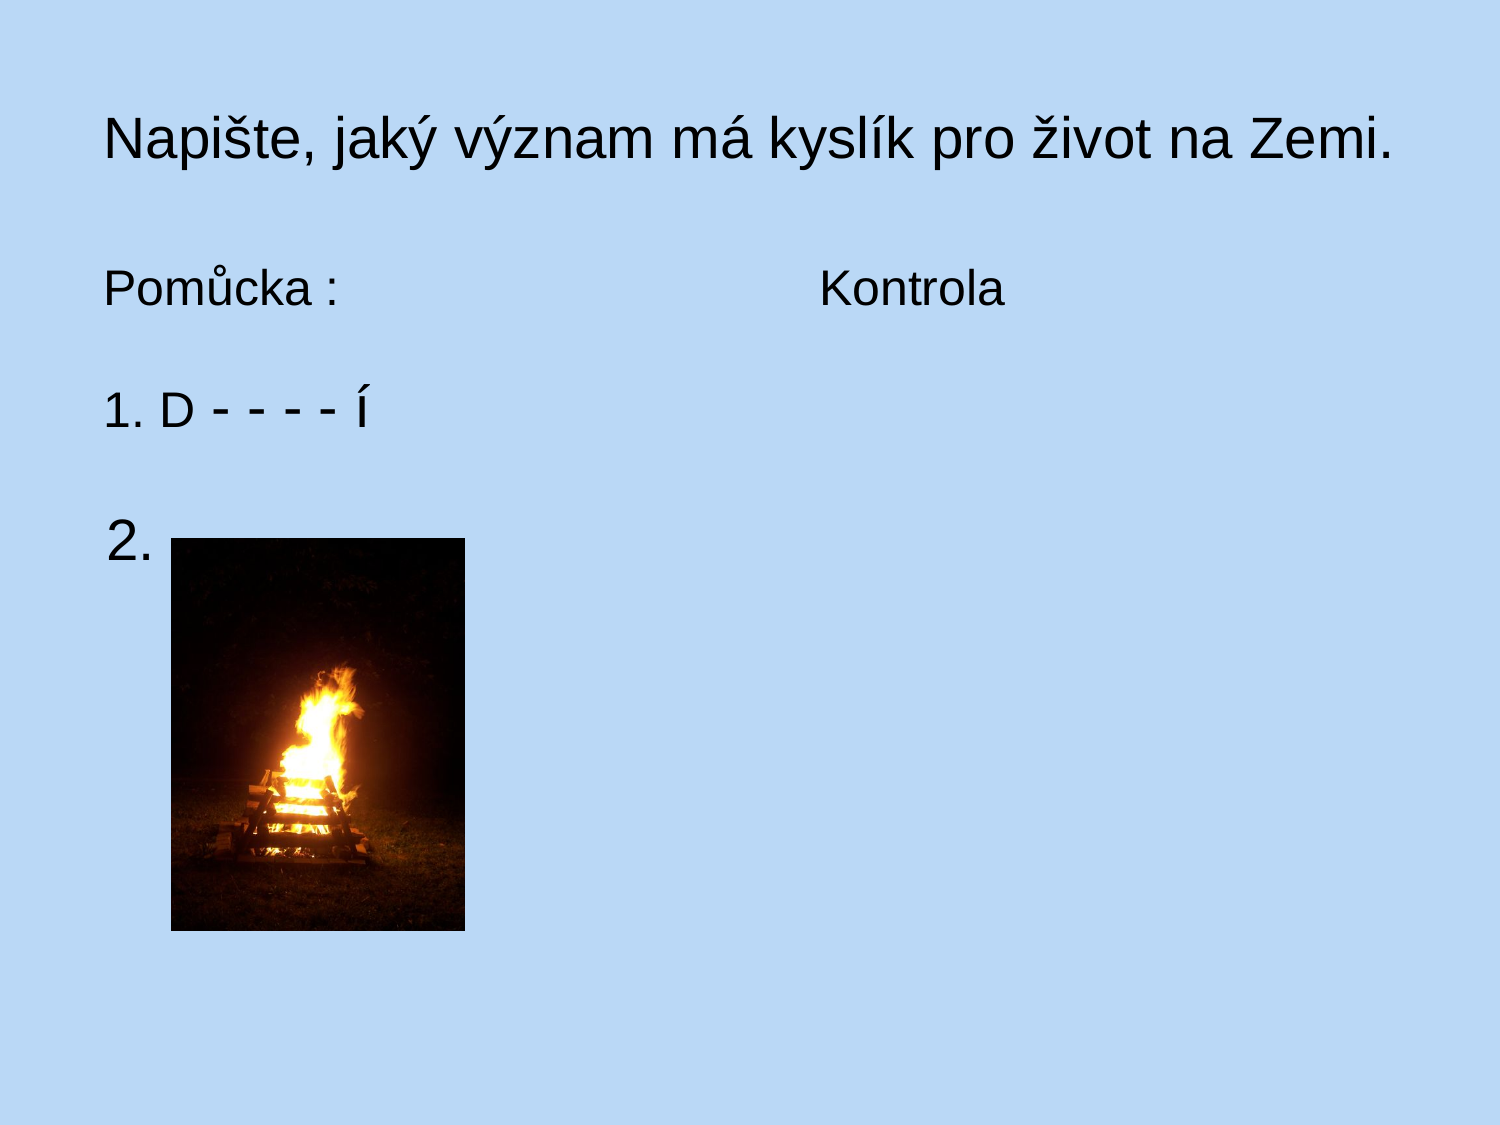

# Napište, jaký význam má kyslík pro život na Zemi.
 Pomůcka :
 1. D - - - - í
 2.
 Kontrola
Dýchání
Hoření